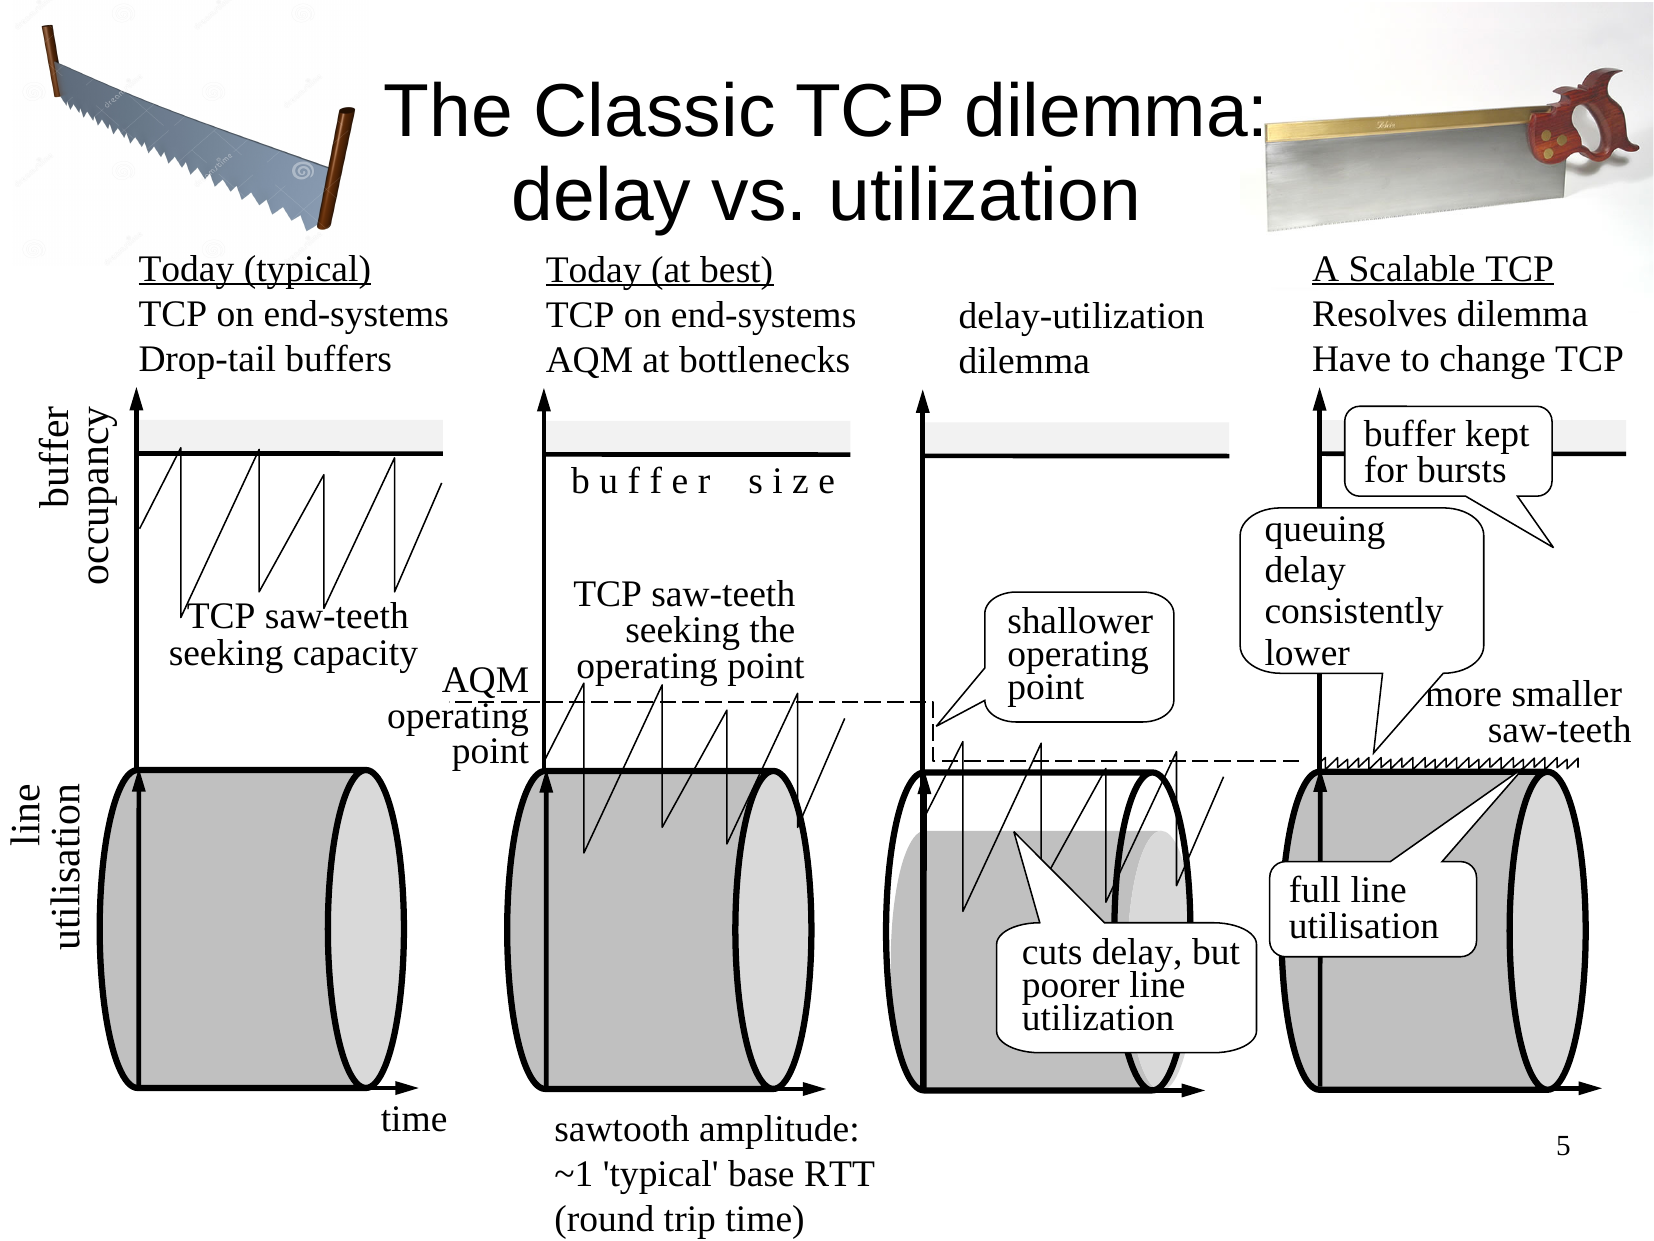

# The Classic TCP dilemma: delay vs. utilization
Today (typical)
TCP on end-systems
Drop-tail buffers
A Scalable TCP
Resolves dilemma
Have to change TCP
Today (at best)
TCP on end-systems
AQM at bottlenecks
delay-utilization
dilemma
buffer kept for bursts
buffer
occupancy
b u f f e r s i z e
queuing
delay consistently
lower
TCP saw-teeth
seeking the
operating point
shallower
operating
point
TCP saw-teeth
seeking capacity
more smaller
saw-teeth
AQM
operating
point
line
utilisation
full line utilisation
cuts delay, but
poorer line
utilization
time
sawtooth amplitude:
~1 'typical' base RTT
(round trip time)
5